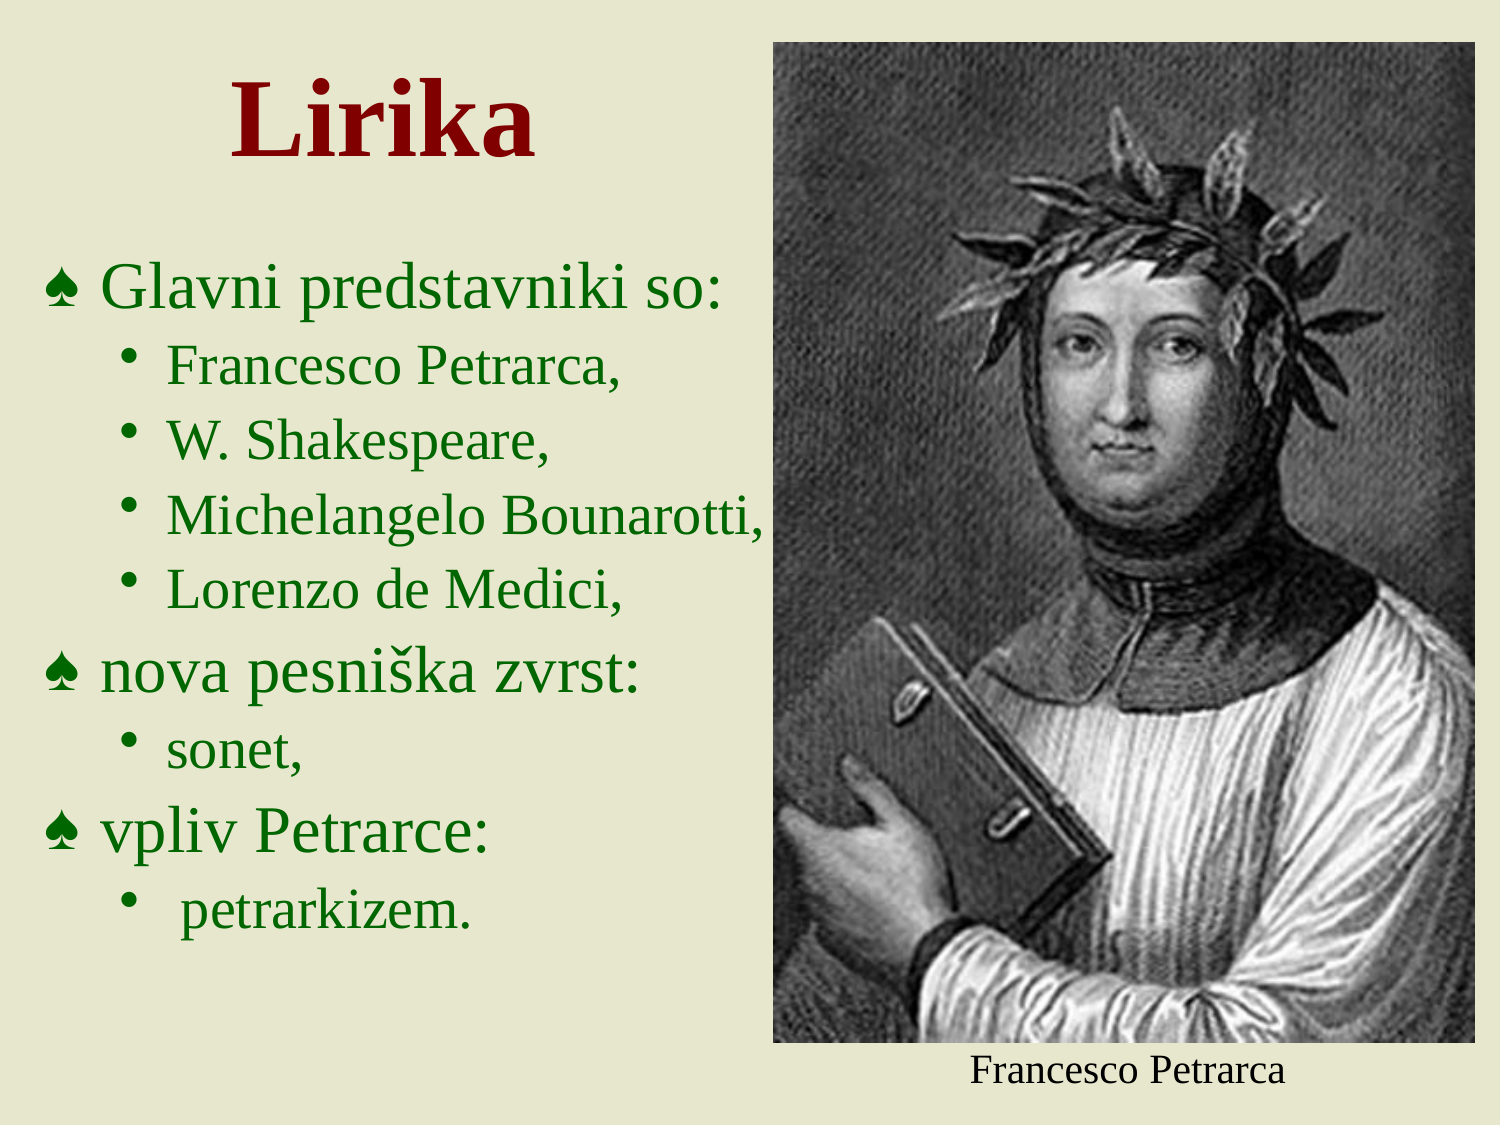

# Lirika
Glavni predstavniki so:
Francesco Petrarca,
W. Shakespeare,
Michelangelo Bounarotti,
Lorenzo de Medici,
nova pesniška zvrst:
sonet,
vpliv Petrarce:
 petrarkizem.
Francesco Petrarca